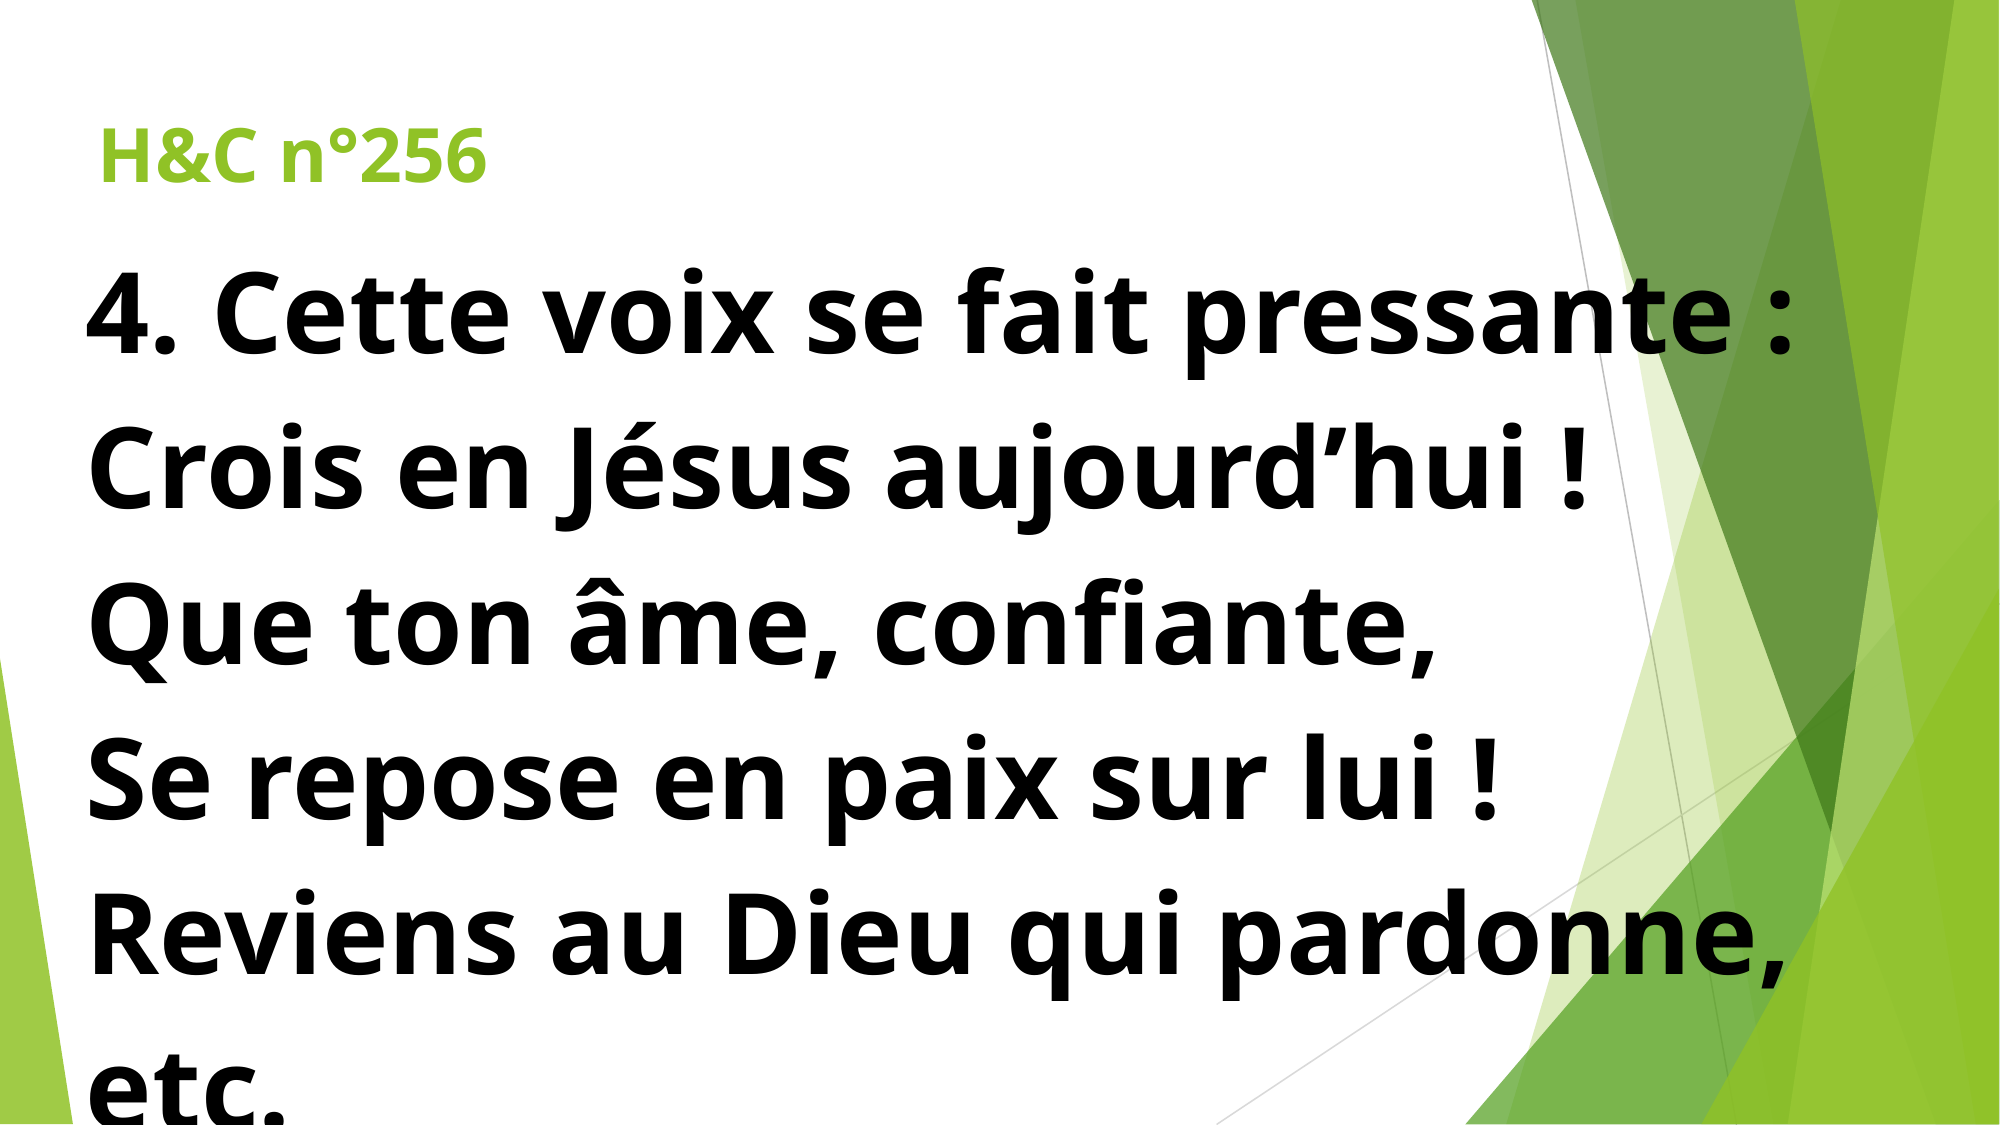

H&C n°256
4. Cette voix se fait pressante :
Crois en Jésus aujourd’hui !
Que ton âme, confiante,
Se repose en paix sur lui !
Reviens au Dieu qui pardonne, etc.